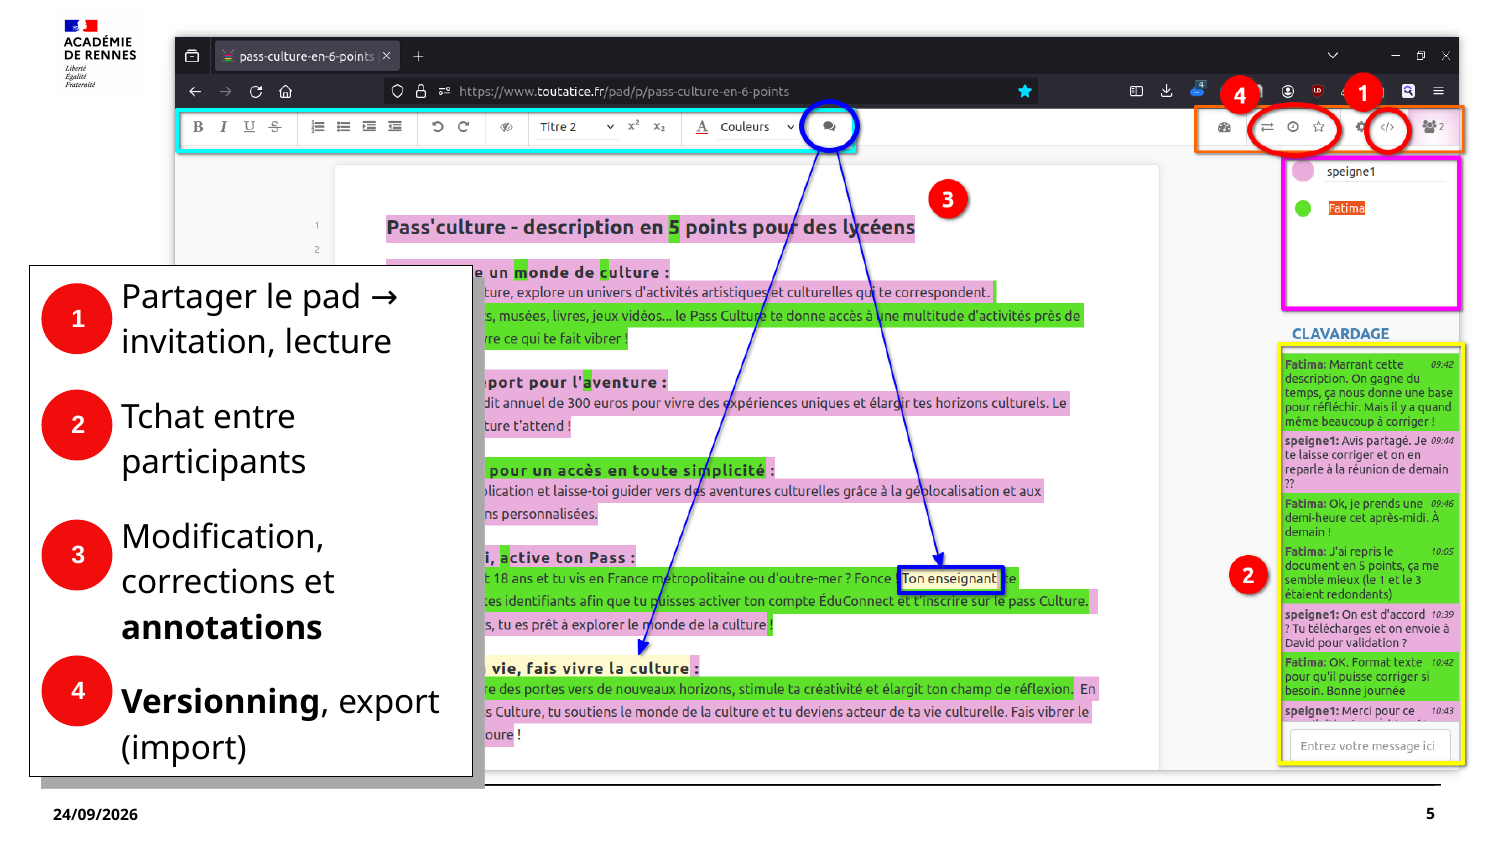

Direction des Systèmes d’Information et de l’Innovation (DSII)
Partager le pad → invitation, lecture
Tchat entre participants
Modification, corrections et annotations
Versionning, export (import)
1
2
3
4